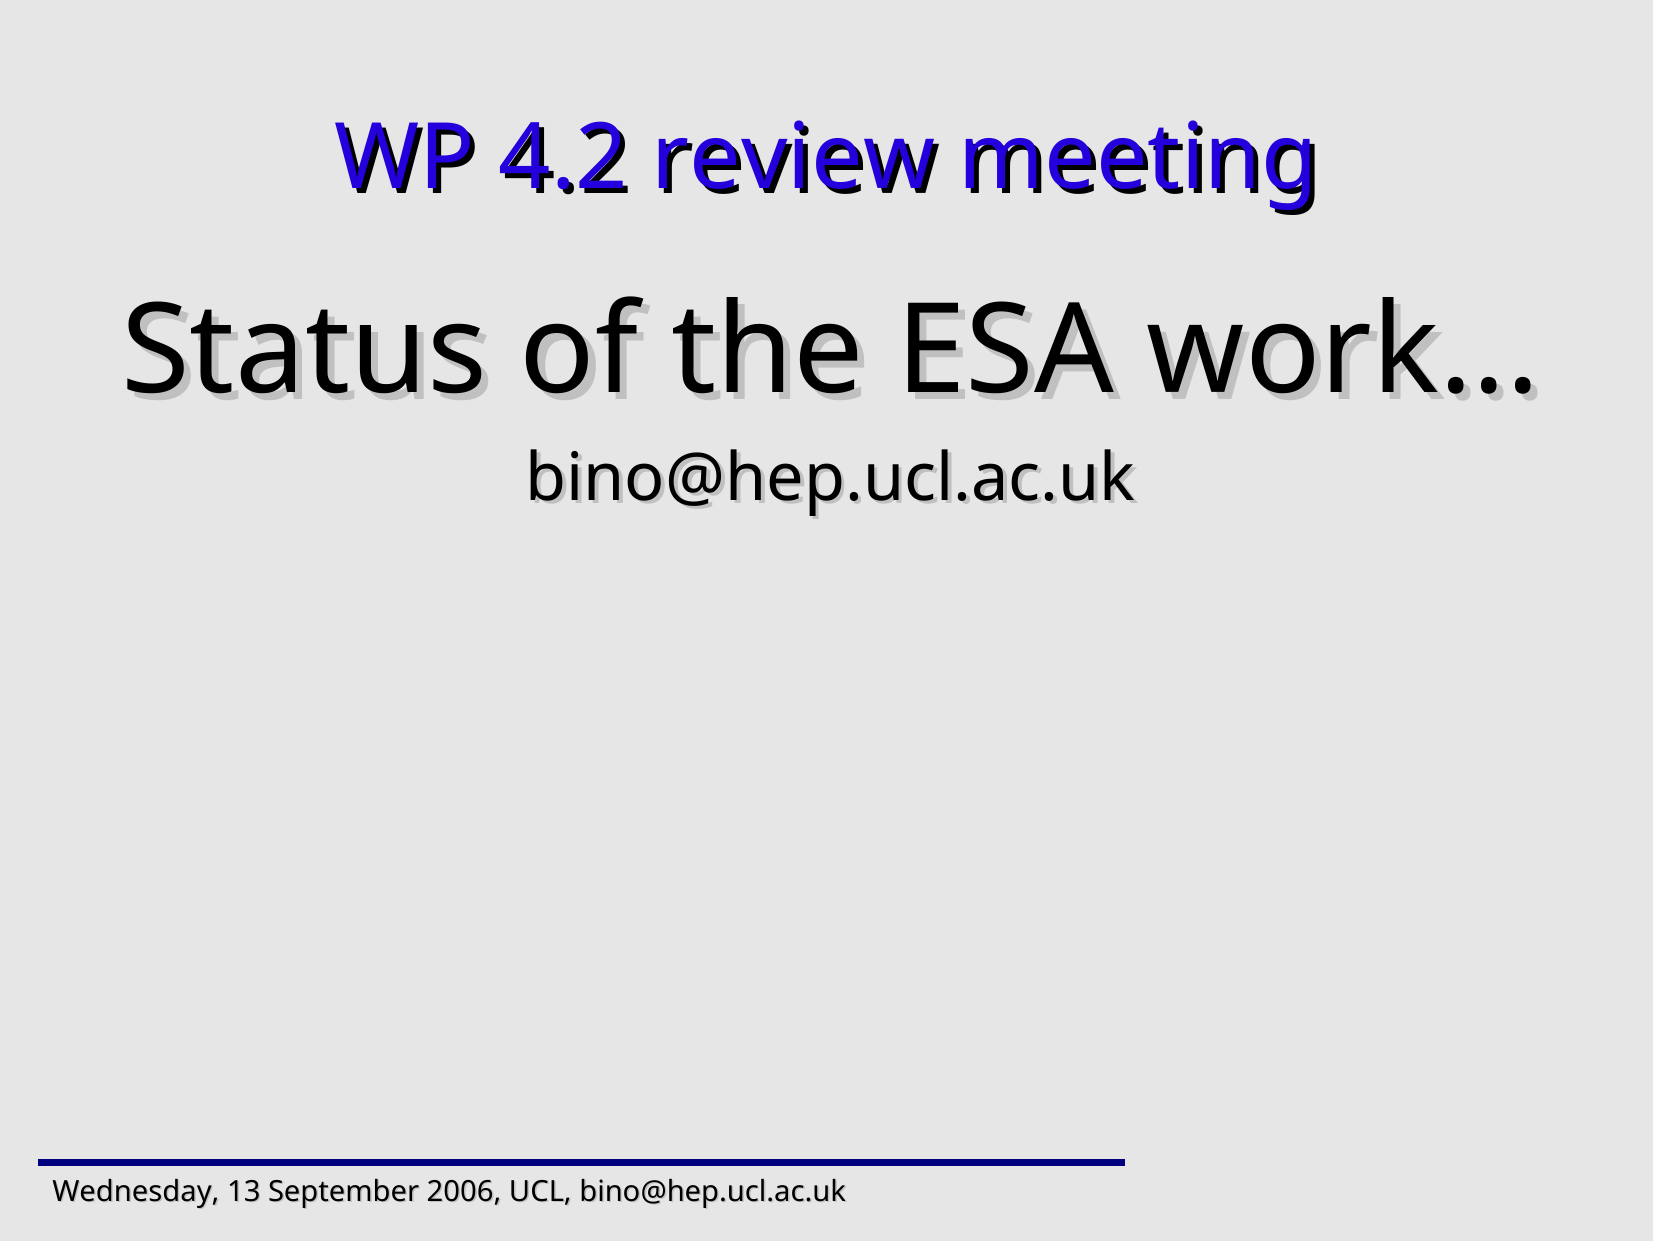

# WP 4.2 review meeting
Status of the ESA work...
bino@hep.ucl.ac.uk
Wednesday, 13 September 2006, UCL, bino@hep.ucl.ac.uk